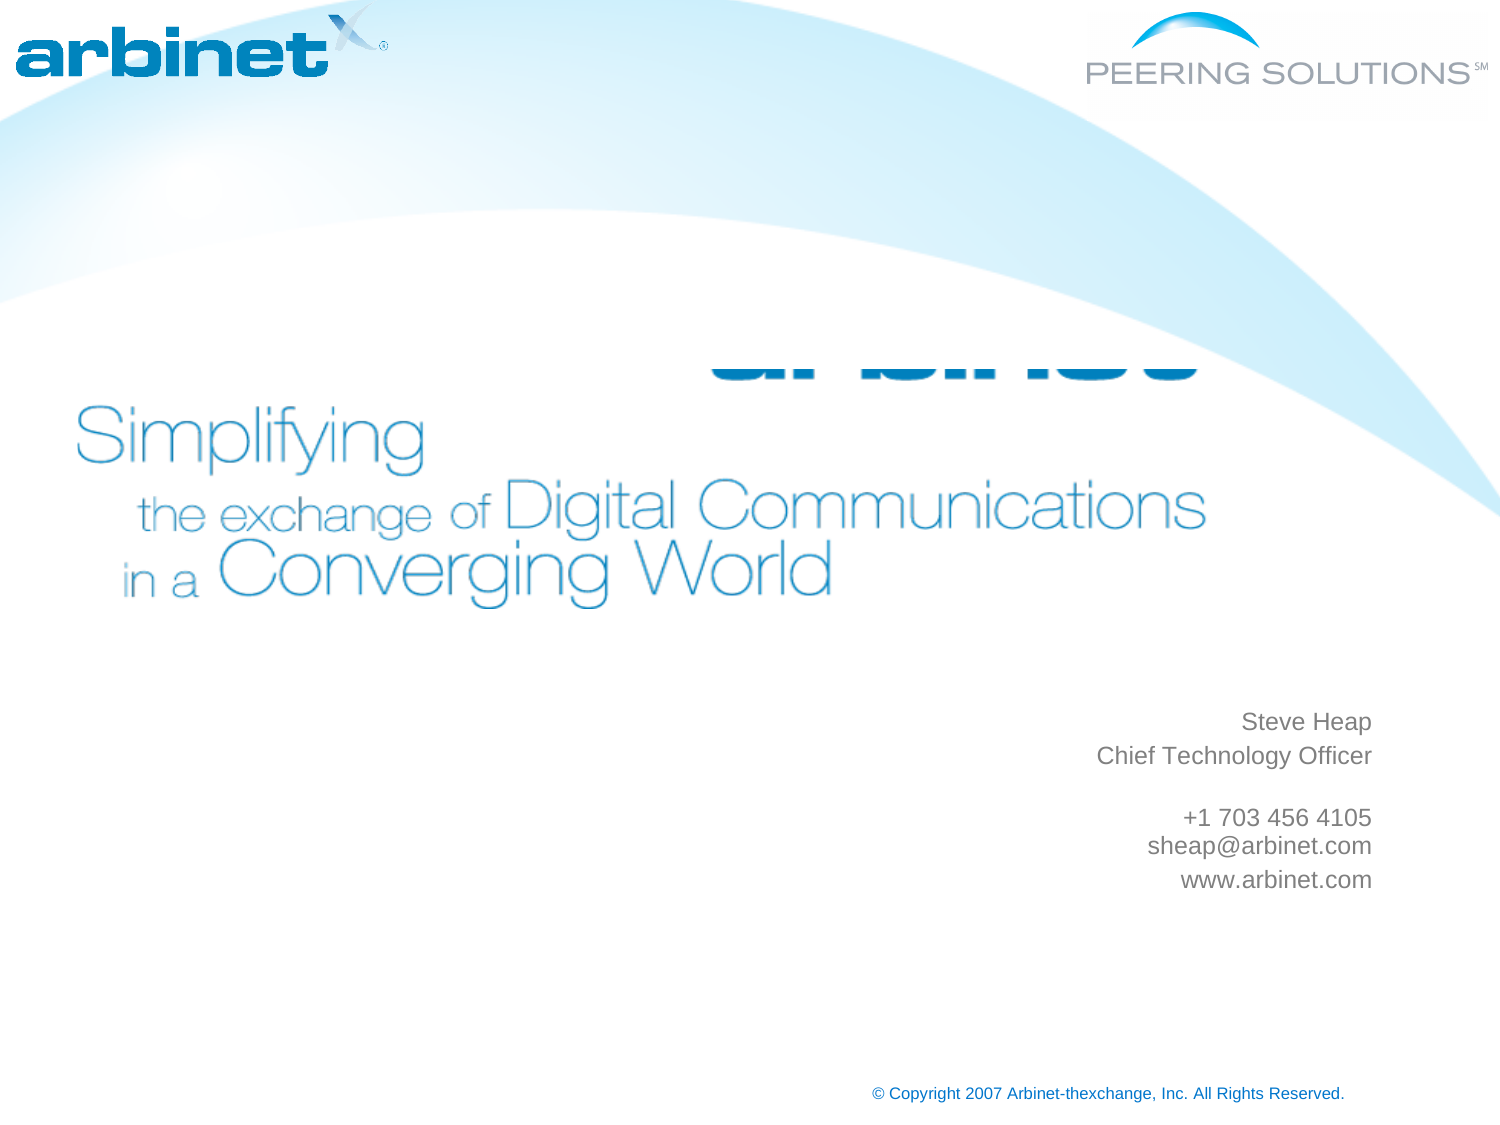

Steve Heap
Chief Technology Officer
+1 703 456 4105
sheap@arbinet.com
www.arbinet.com
20
© Copyright 2007 Arbinet-thexchange, Inc. All Rights Reserved.